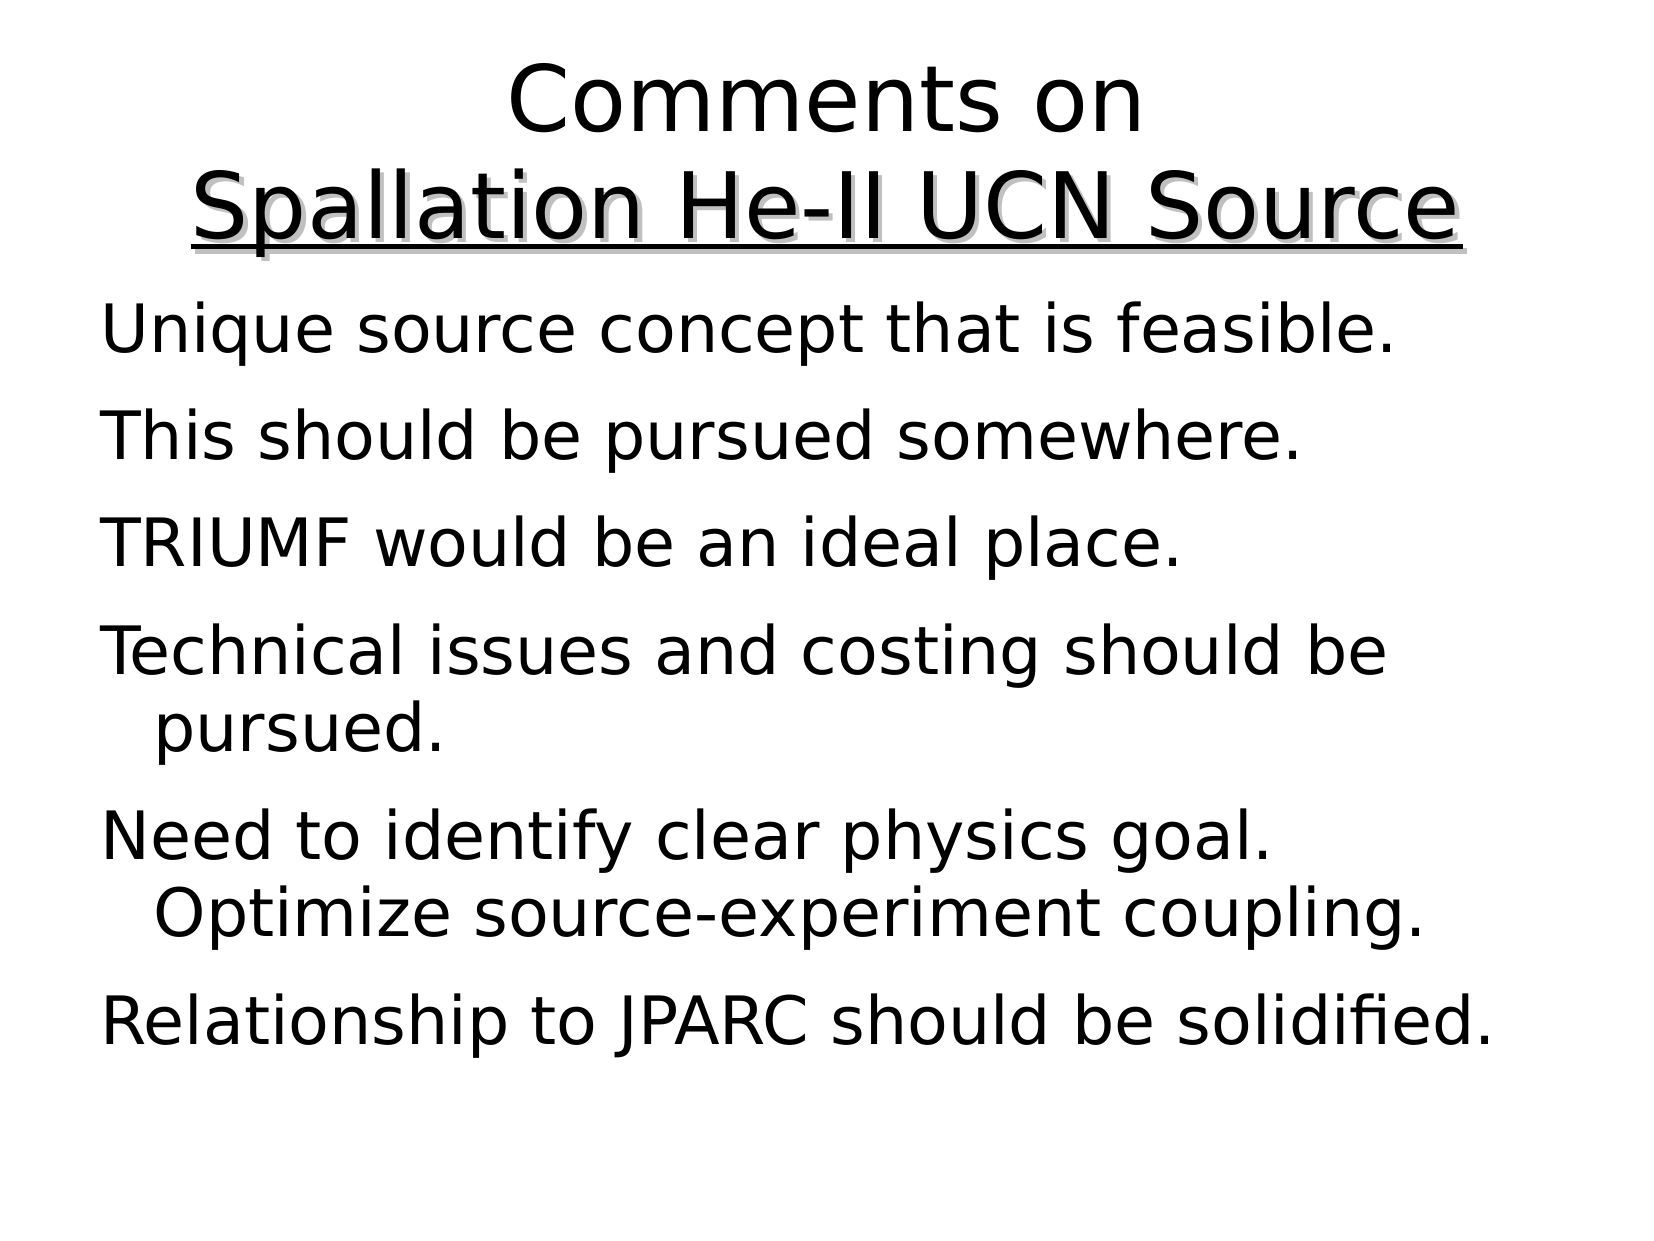

# Comments on Spallation He-II UCN Source
Unique source concept that is feasible.
This should be pursued somewhere.
TRIUMF would be an ideal place.
Technical issues and costing should be pursued.
Need to identify clear physics goal. Optimize source-experiment coupling.
Relationship to JPARC should be solidified.